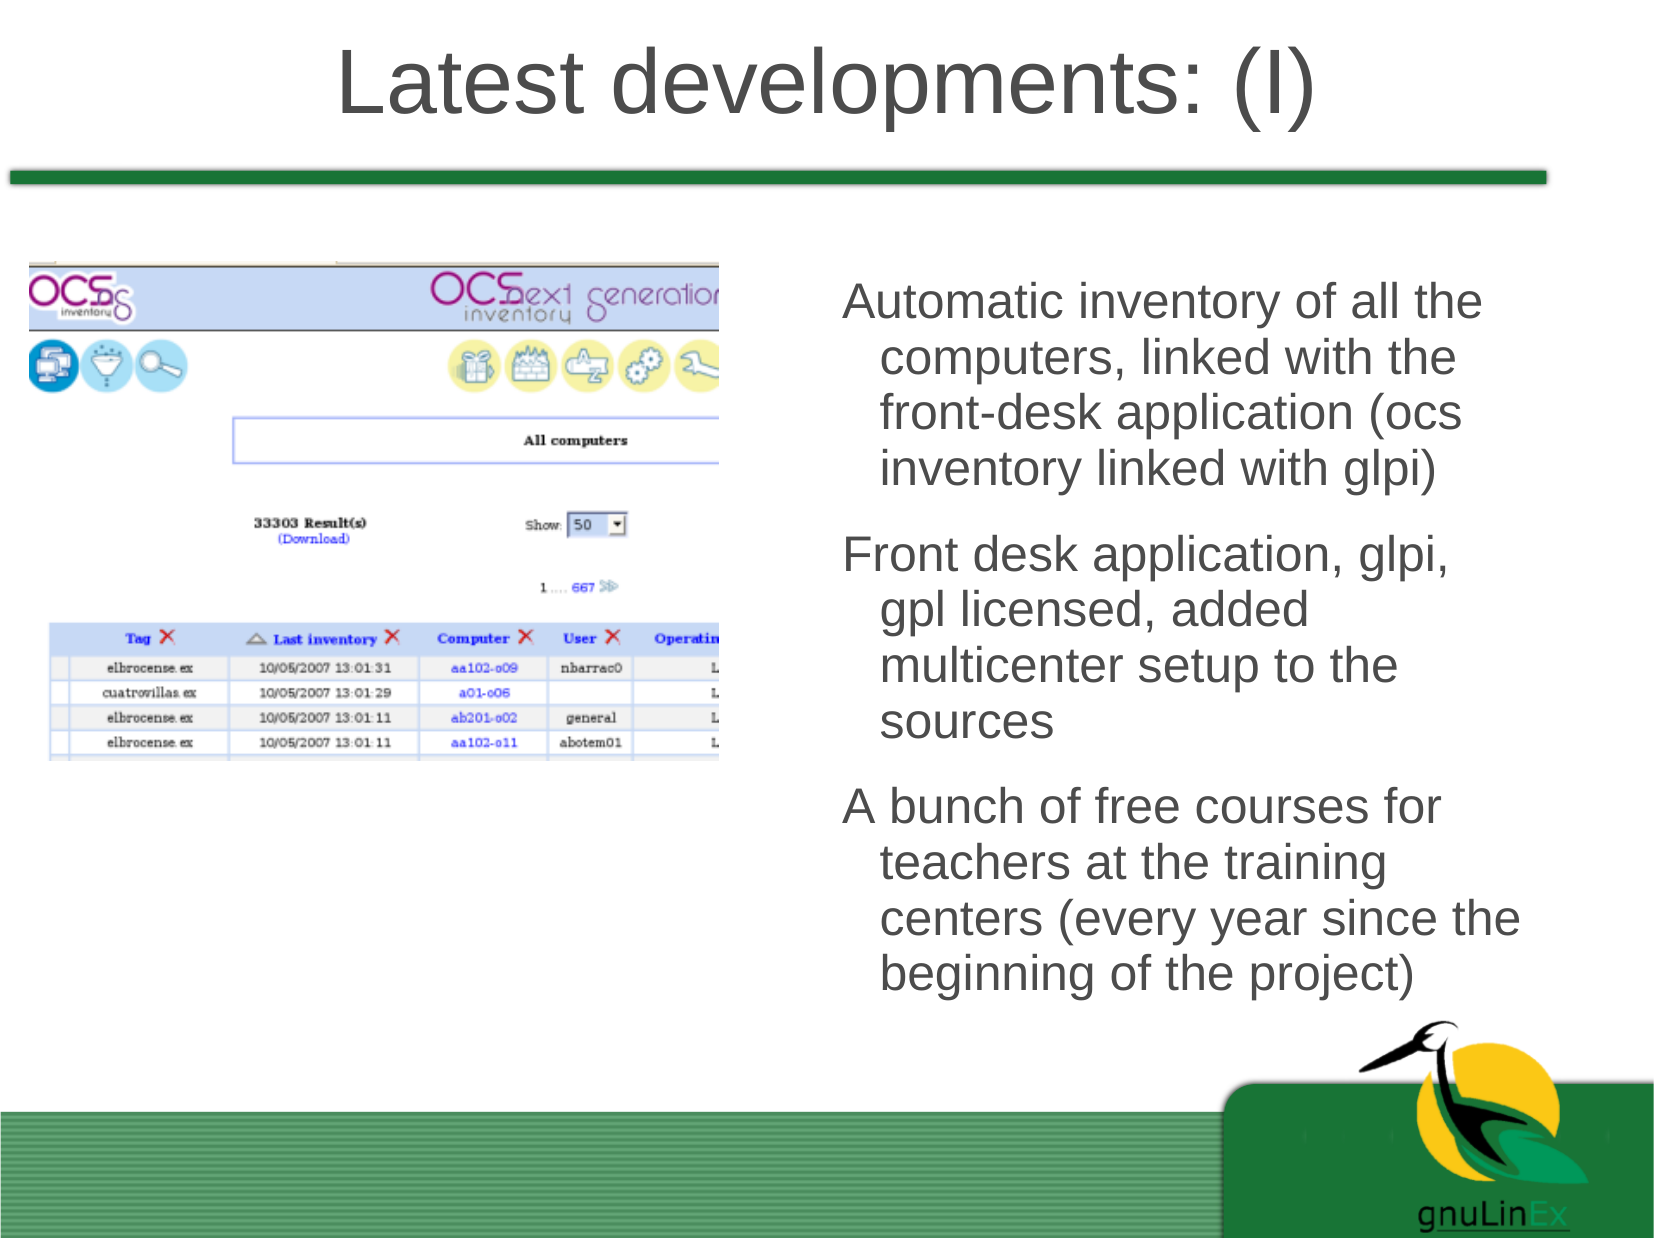

# Latest developments: (I)
Automatic inventory of all the computers, linked with the front-desk application (ocs inventory linked with glpi)
Front desk application, glpi, gpl licensed, added multicenter setup to the sources
A bunch of free courses for teachers at the training centers (every year since the beginning of the project)